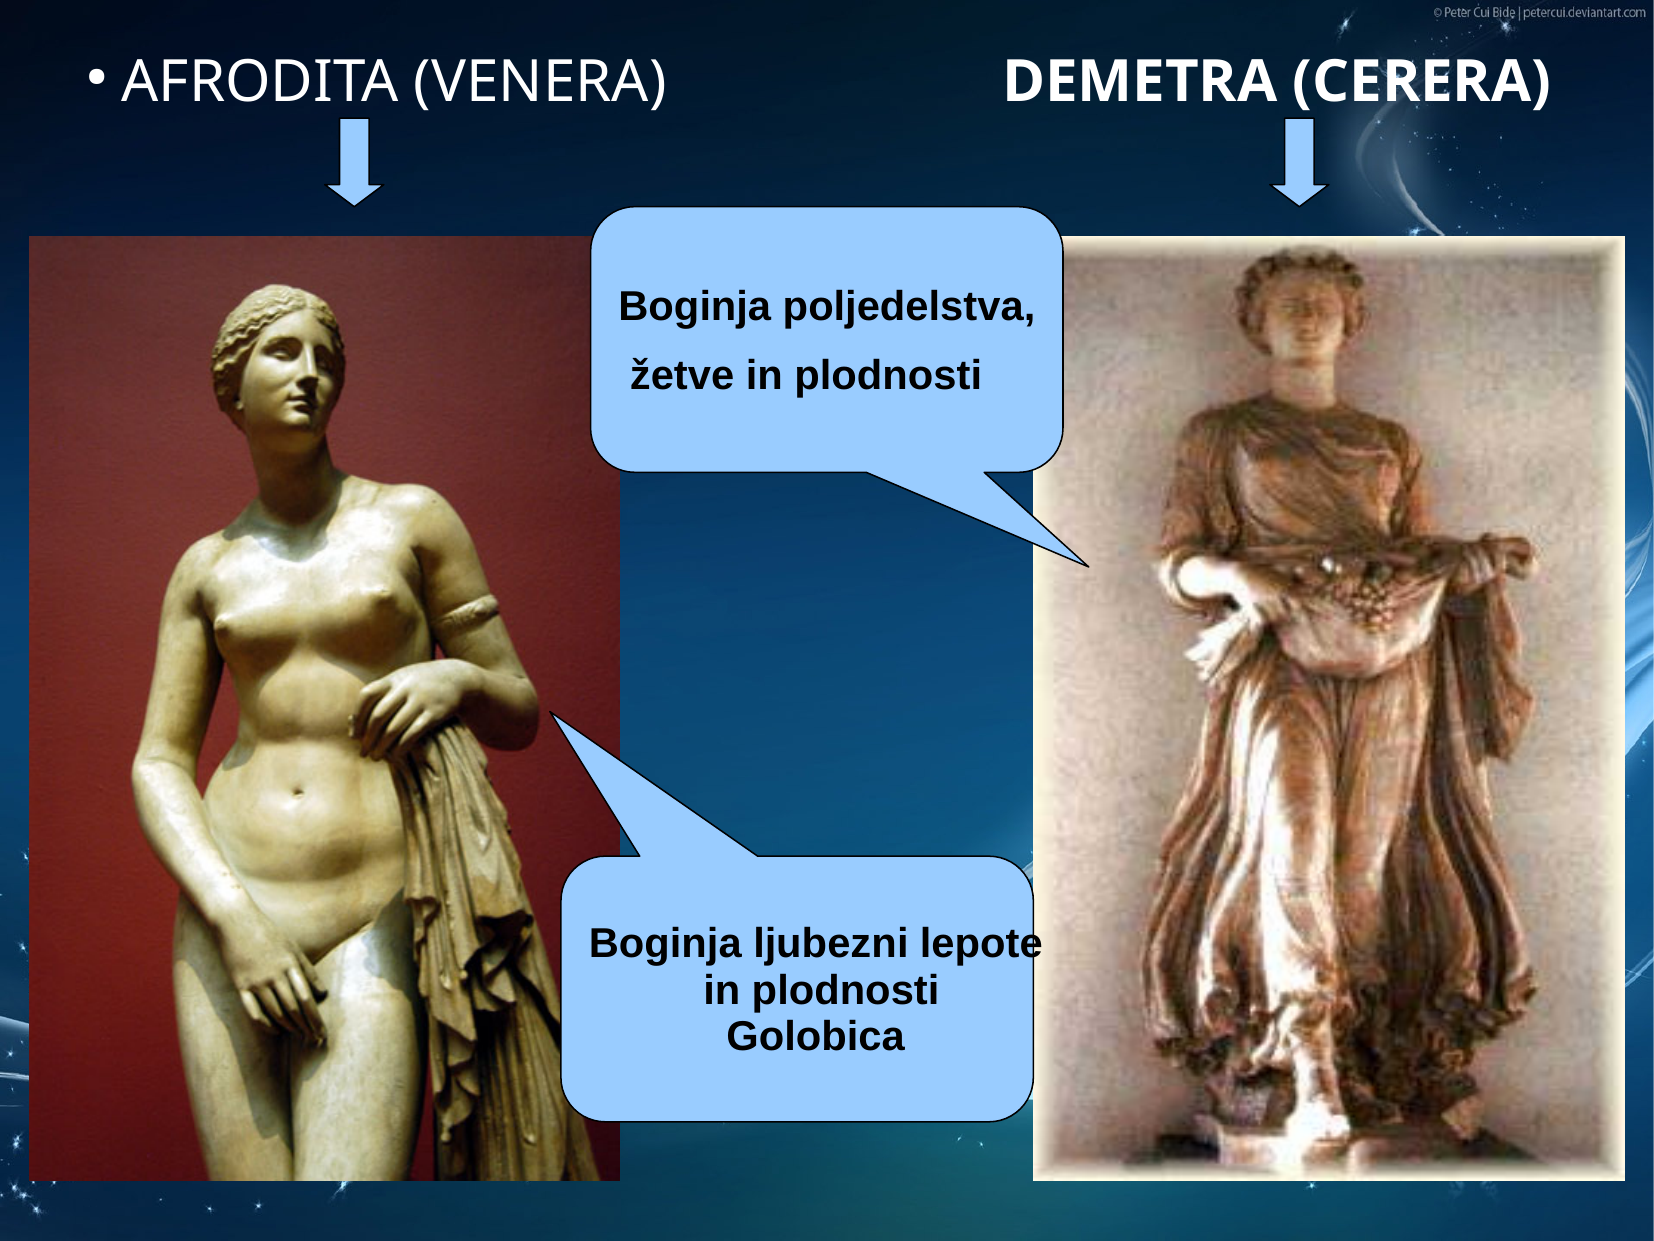

# AFRODITA (VENERA) DEMETRA (CERERA)
Boginja poljedelstva,
 žetve in plodnosti
Boginja ljubezni lepote
 in plodnosti
Golobica